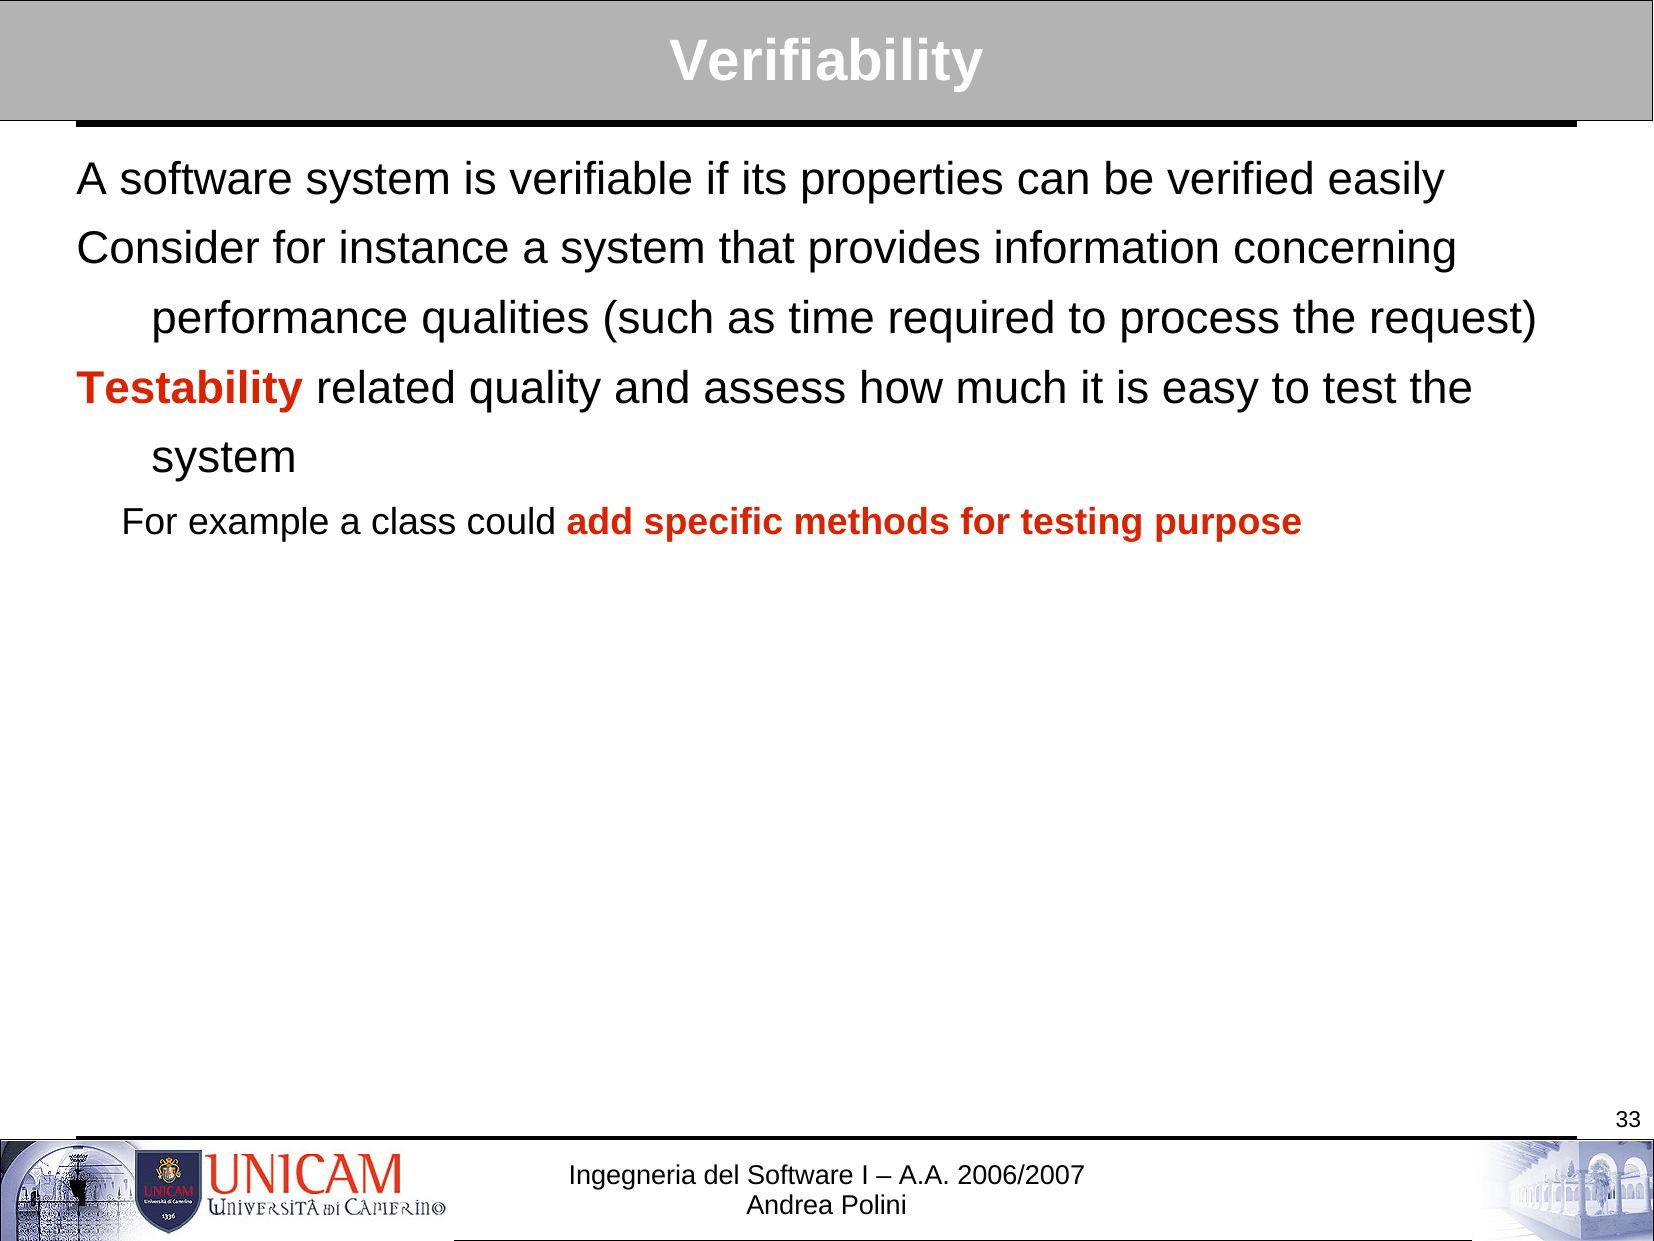

# Verifiability
A software system is verifiable if its properties can be verified easily
Consider for instance a system that provides information concerning performance qualities (such as time required to process the request)
Testability related quality and assess how much it is easy to test the system
For example a class could add specific methods for testing purpose
33